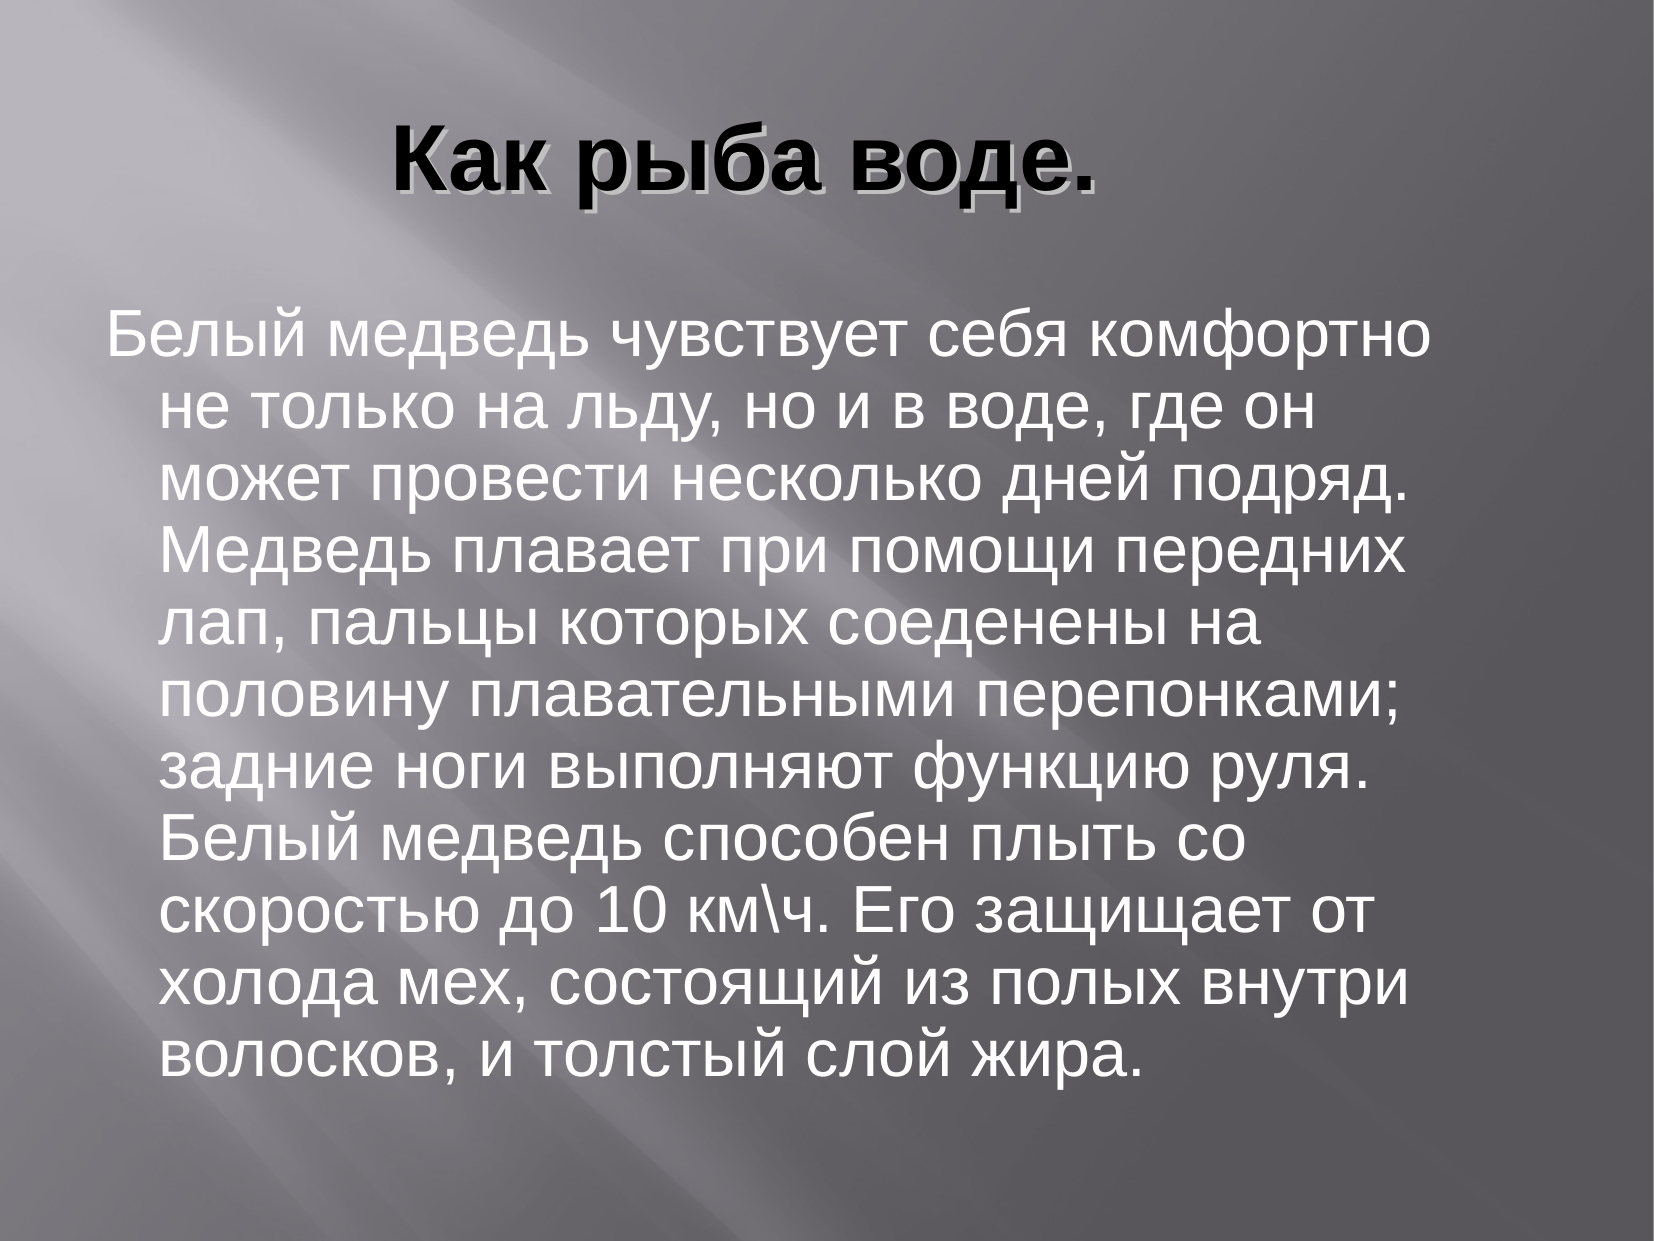

# Как рыба воде.
Белый медведь чувствует себя комфортно не только на льду, но и в воде, где он может провести несколько дней подряд. Медведь плавает при помощи передних лап, пальцы которых соеденены на половину плавательными перепонками; задние ноги выполняют функцию руля. Белый медведь способен плыть со скоростью до 10 км\ч. Его защищает от холода мех, состоящий из полых внутри волосков, и толстый слой жира.